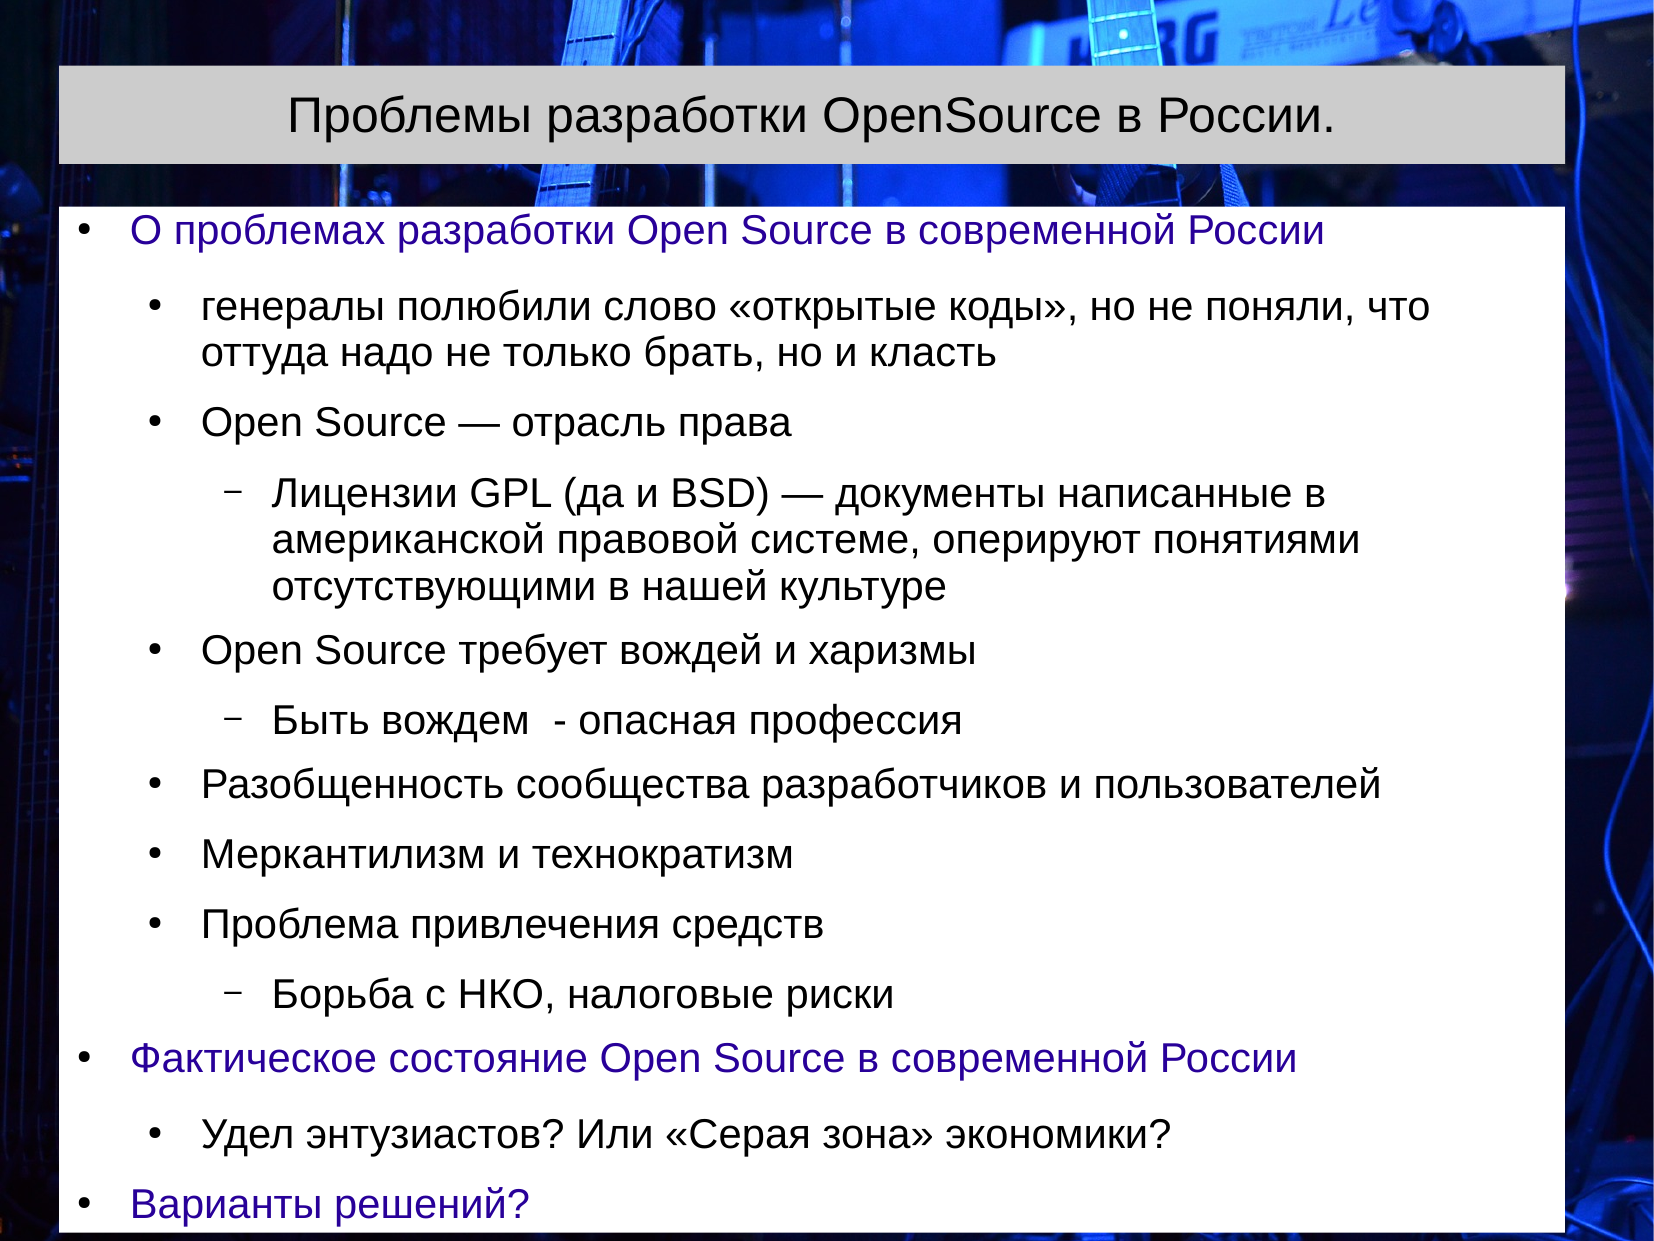

# Проблемы разработки OpenSource в России.
О проблемах разработки Open Source в современной России
генералы полюбили слово «открытые коды», но не поняли, что оттуда надо не только брать, но и класть
Open Source — отрасль права
Лицензии GPL (да и BSD) — документы написанные в американской правовой системе, оперируют понятиями отсутствующими в нашей культуре
Open Source требует вождей и харизмы
Быть вождем - опасная профессия
Разобщенность сообщества разработчиков и пользователей
Меркантилизм и технократизм
Проблема привлечения средств
Борьба с НКО, налоговые риски
Фактическое состояние Open Source в современной России
Удел энтузиастов? Или «Серая зона» экономики?
Варианты решений?